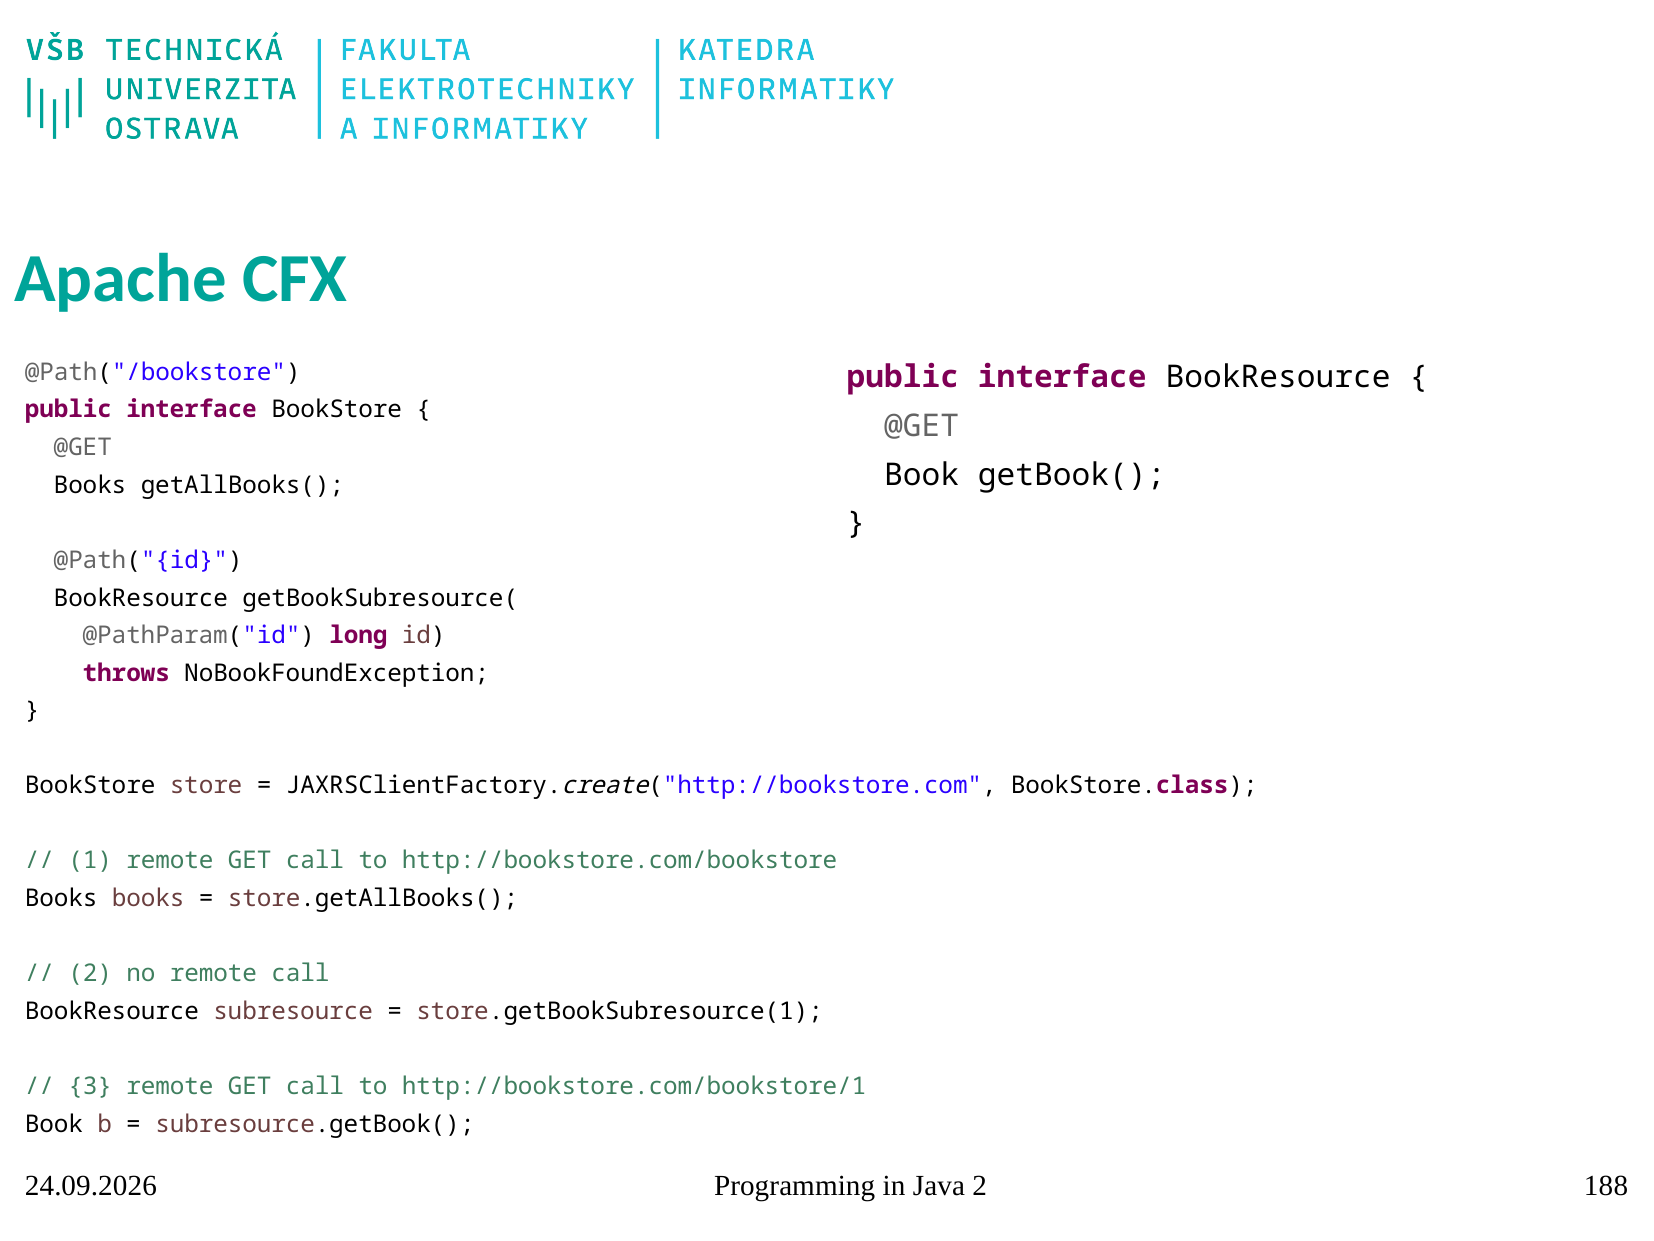

# Apache CFX
@Path("/bookstore")
public interface BookStore {
 @GET
 Books getAllBooks();
 @Path("{id}")
 BookResource getBookSubresource(
 @PathParam("id") long id)
 throws NoBookFoundException;
}
public interface BookResource {
 @GET
 Book getBook();
}
BookStore store = JAXRSClientFactory.create("http://bookstore.com", BookStore.class);
// (1) remote GET call to http://bookstore.com/bookstore
Books books = store.getAllBooks();
// (2) no remote call
BookResource subresource = store.getBookSubresource(1);
// {3} remote GET call to http://bookstore.com/bookstore/1
Book b = subresource.getBook();
Programming in Java 2
188